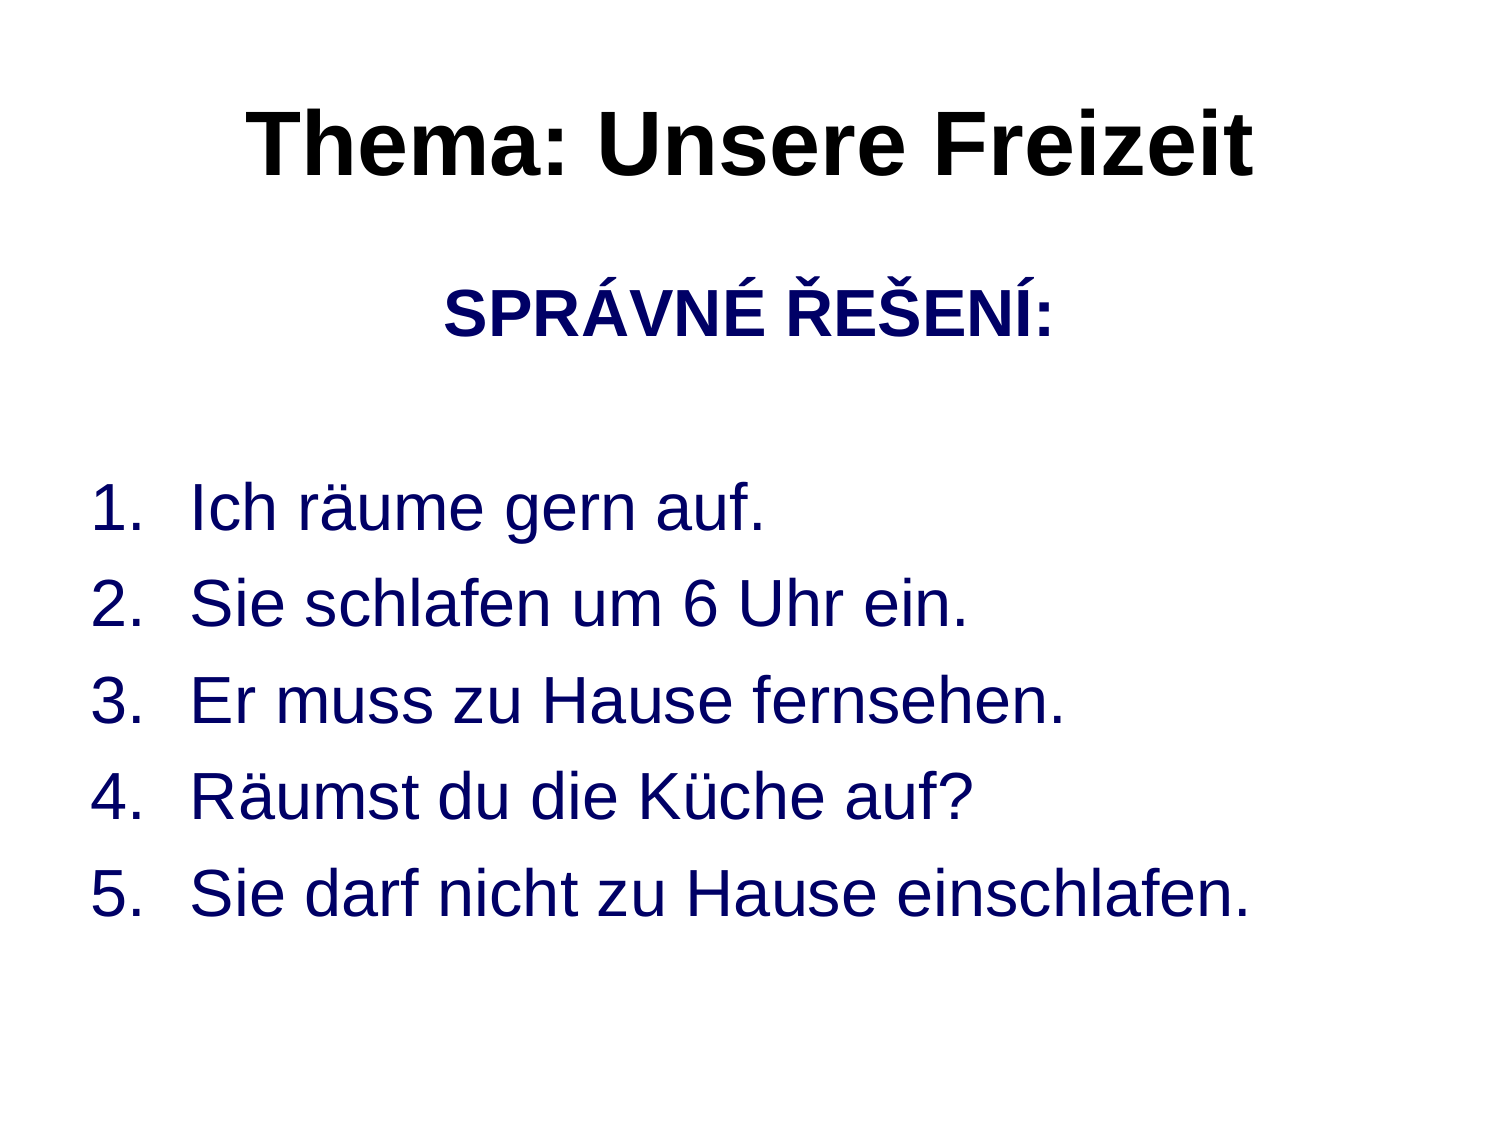

# Thema: Unsere Freizeit
SPRÁVNÉ ŘEŠENÍ:
Ich räume gern auf.
Sie schlafen um 6 Uhr ein.
Er muss zu Hause fernsehen.
Räumst du die Küche auf?
Sie darf nicht zu Hause einschlafen.